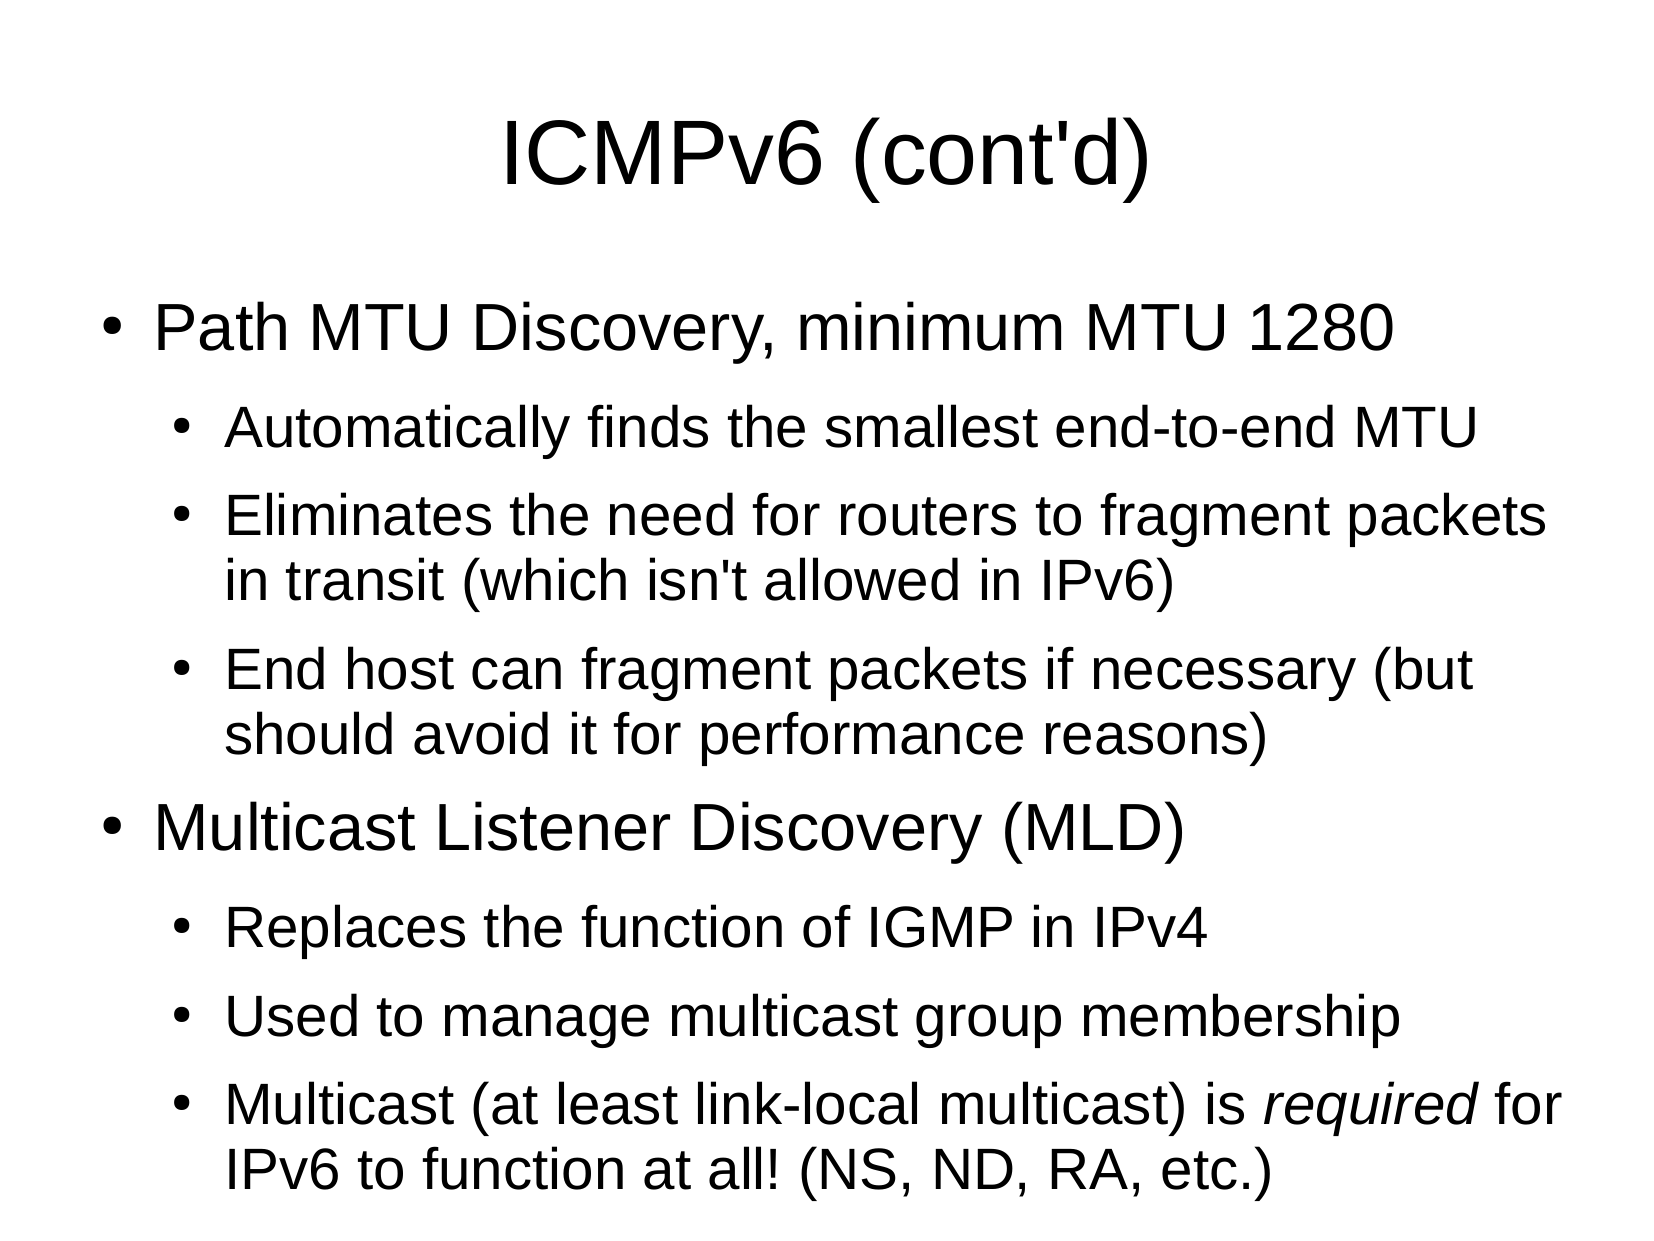

# ICMPv6 (cont'd)
Path MTU Discovery, minimum MTU 1280
Automatically finds the smallest end-to-end MTU
Eliminates the need for routers to fragment packets in transit (which isn't allowed in IPv6)
End host can fragment packets if necessary (but should avoid it for performance reasons)
Multicast Listener Discovery (MLD)
Replaces the function of IGMP in IPv4
Used to manage multicast group membership
Multicast (at least link-local multicast) is required for IPv6 to function at all! (NS, ND, RA, etc.)